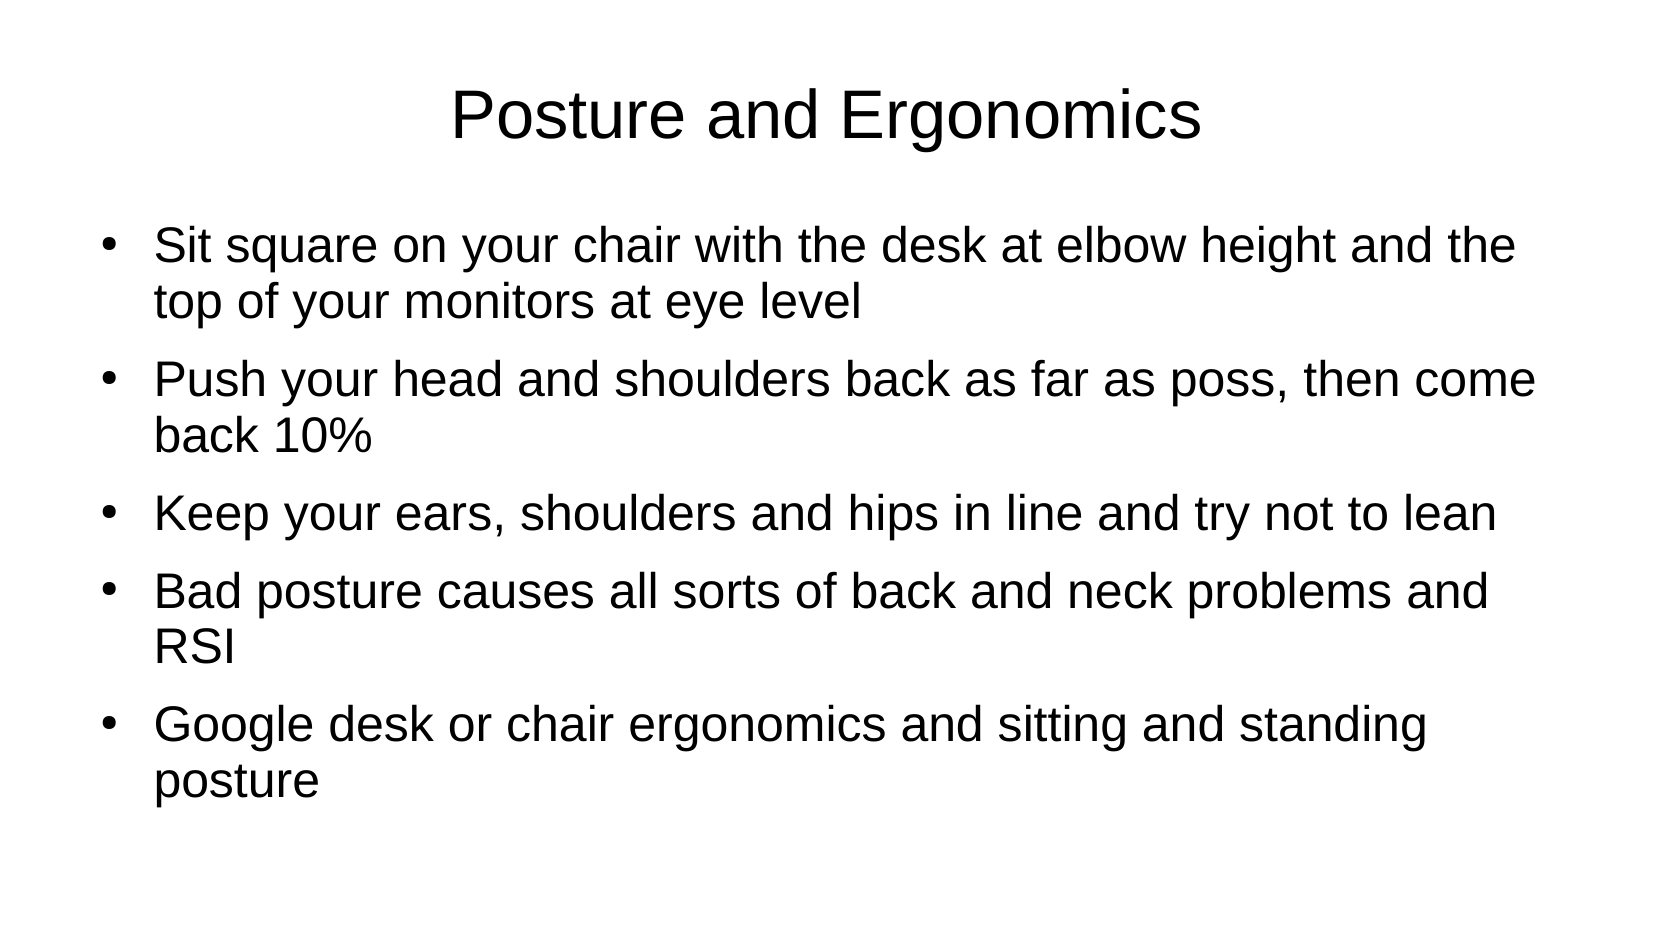

# Posture and Ergonomics
Sit square on your chair with the desk at elbow height and the top of your monitors at eye level
Push your head and shoulders back as far as poss, then come back 10%
Keep your ears, shoulders and hips in line and try not to lean
Bad posture causes all sorts of back and neck problems and RSI
Google desk or chair ergonomics and sitting and standing posture